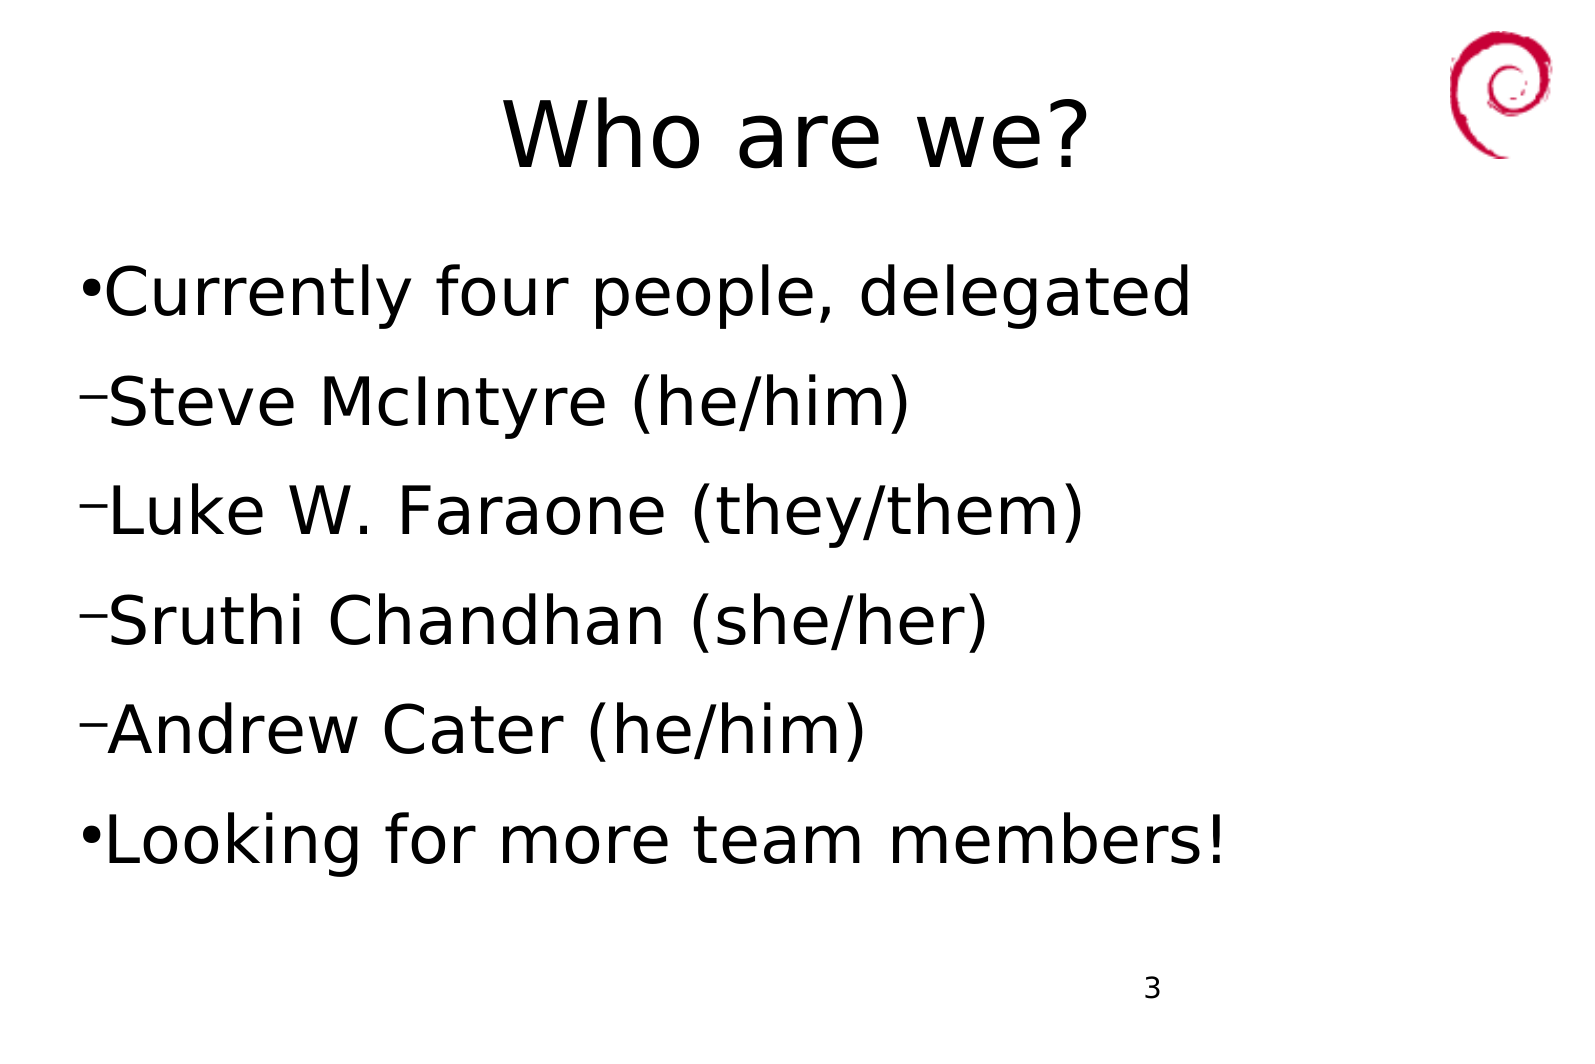

# Who are we?
Currently four people, delegated
Steve McIntyre (he/him)
Luke W. Faraone (they/them)
Sruthi Chandhan (she/her)
Andrew Cater (he/him)
Looking for more team members!